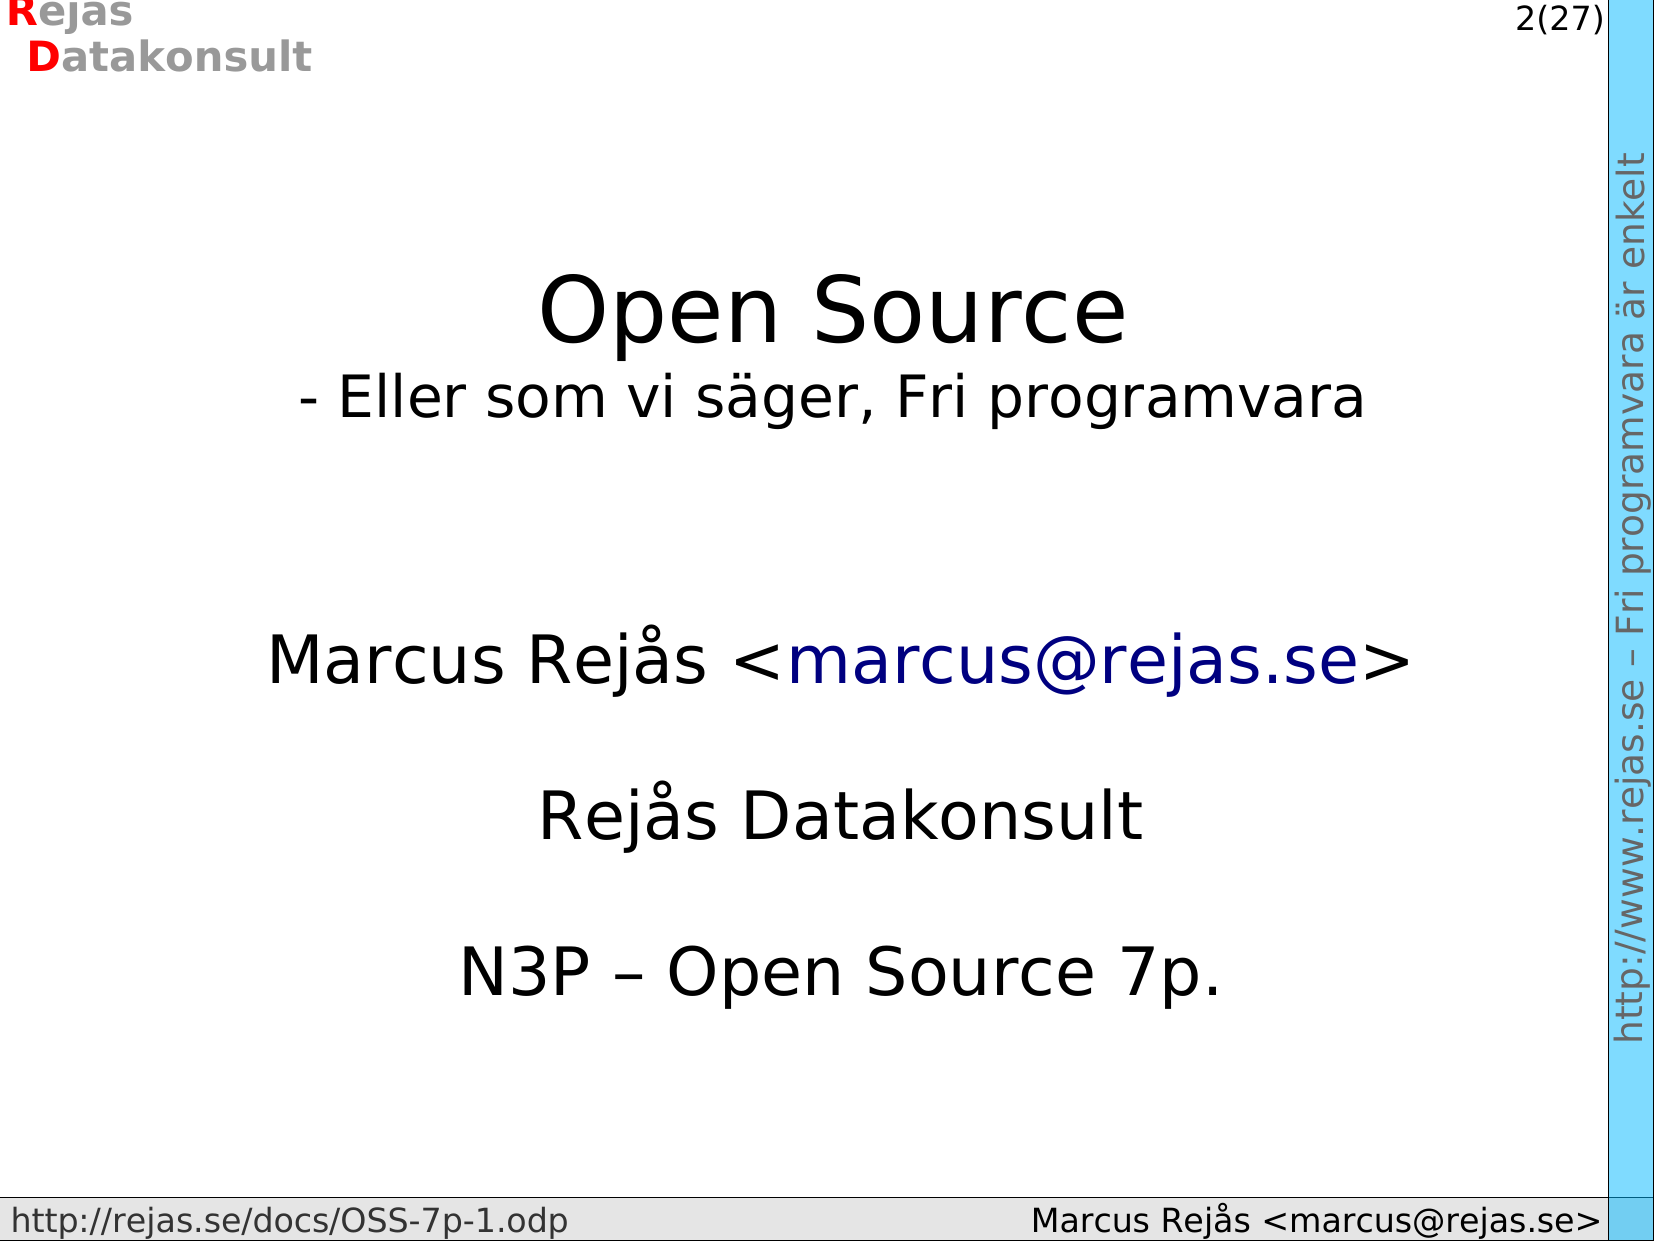

# Open Source - Eller som vi säger, Fri programvara
Marcus Rejås <marcus@rejas.se>
Rejås Datakonsult
N3P – Open Source 7p.